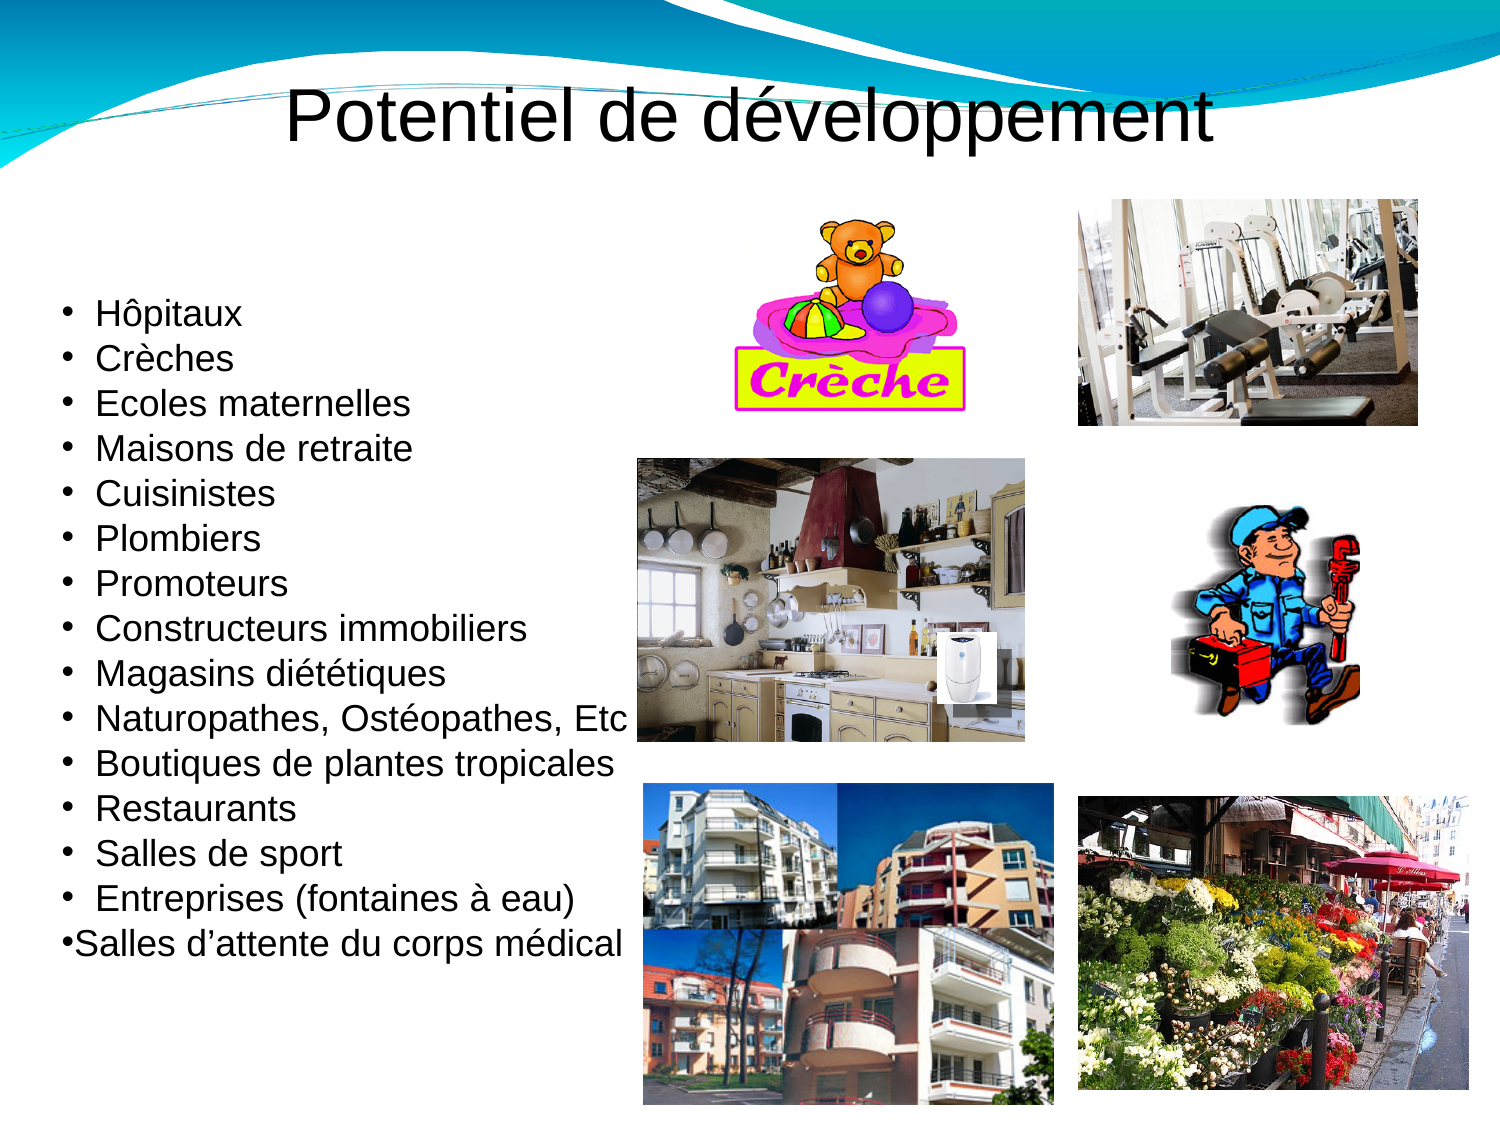

Potentiel de développement
 Hôpitaux
 Crèches
 Ecoles maternelles
 Maisons de retraite
 Cuisinistes
 Plombiers
 Promoteurs
 Constructeurs immobiliers
 Magasins diététiques
 Naturopathes, Ostéopathes, Etc ..
 Boutiques de plantes tropicales
 Restaurants
 Salles de sport
 Entreprises (fontaines à eau)
Salles d’attente du corps médical